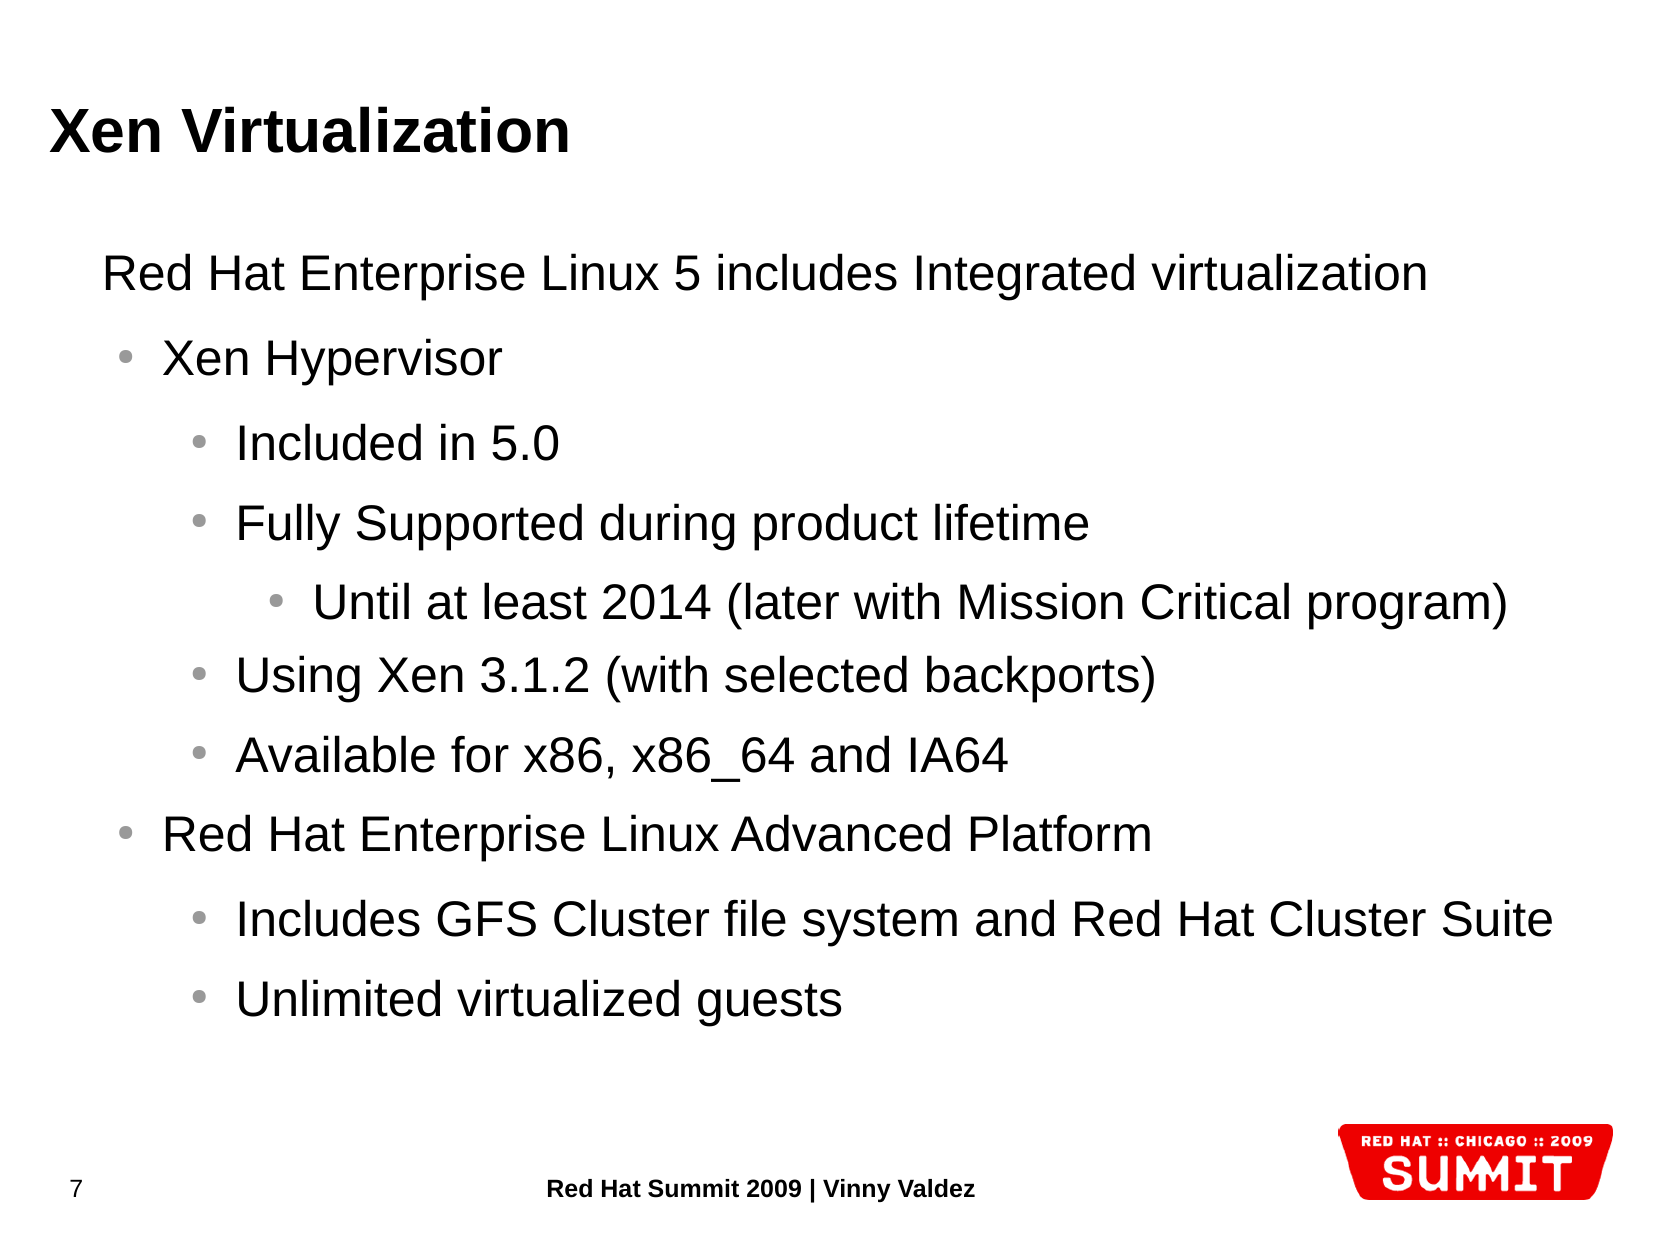

# Xen Virtualization
Red Hat Enterprise Linux 5 includes Integrated virtualization
Xen Hypervisor
Included in 5.0
Fully Supported during product lifetime
Until at least 2014 (later with Mission Critical program)
Using Xen 3.1.2 (with selected backports)
Available for x86, x86_64 and IA64
Red Hat Enterprise Linux Advanced Platform
Includes GFS Cluster file system and Red Hat Cluster Suite
Unlimited virtualized guests